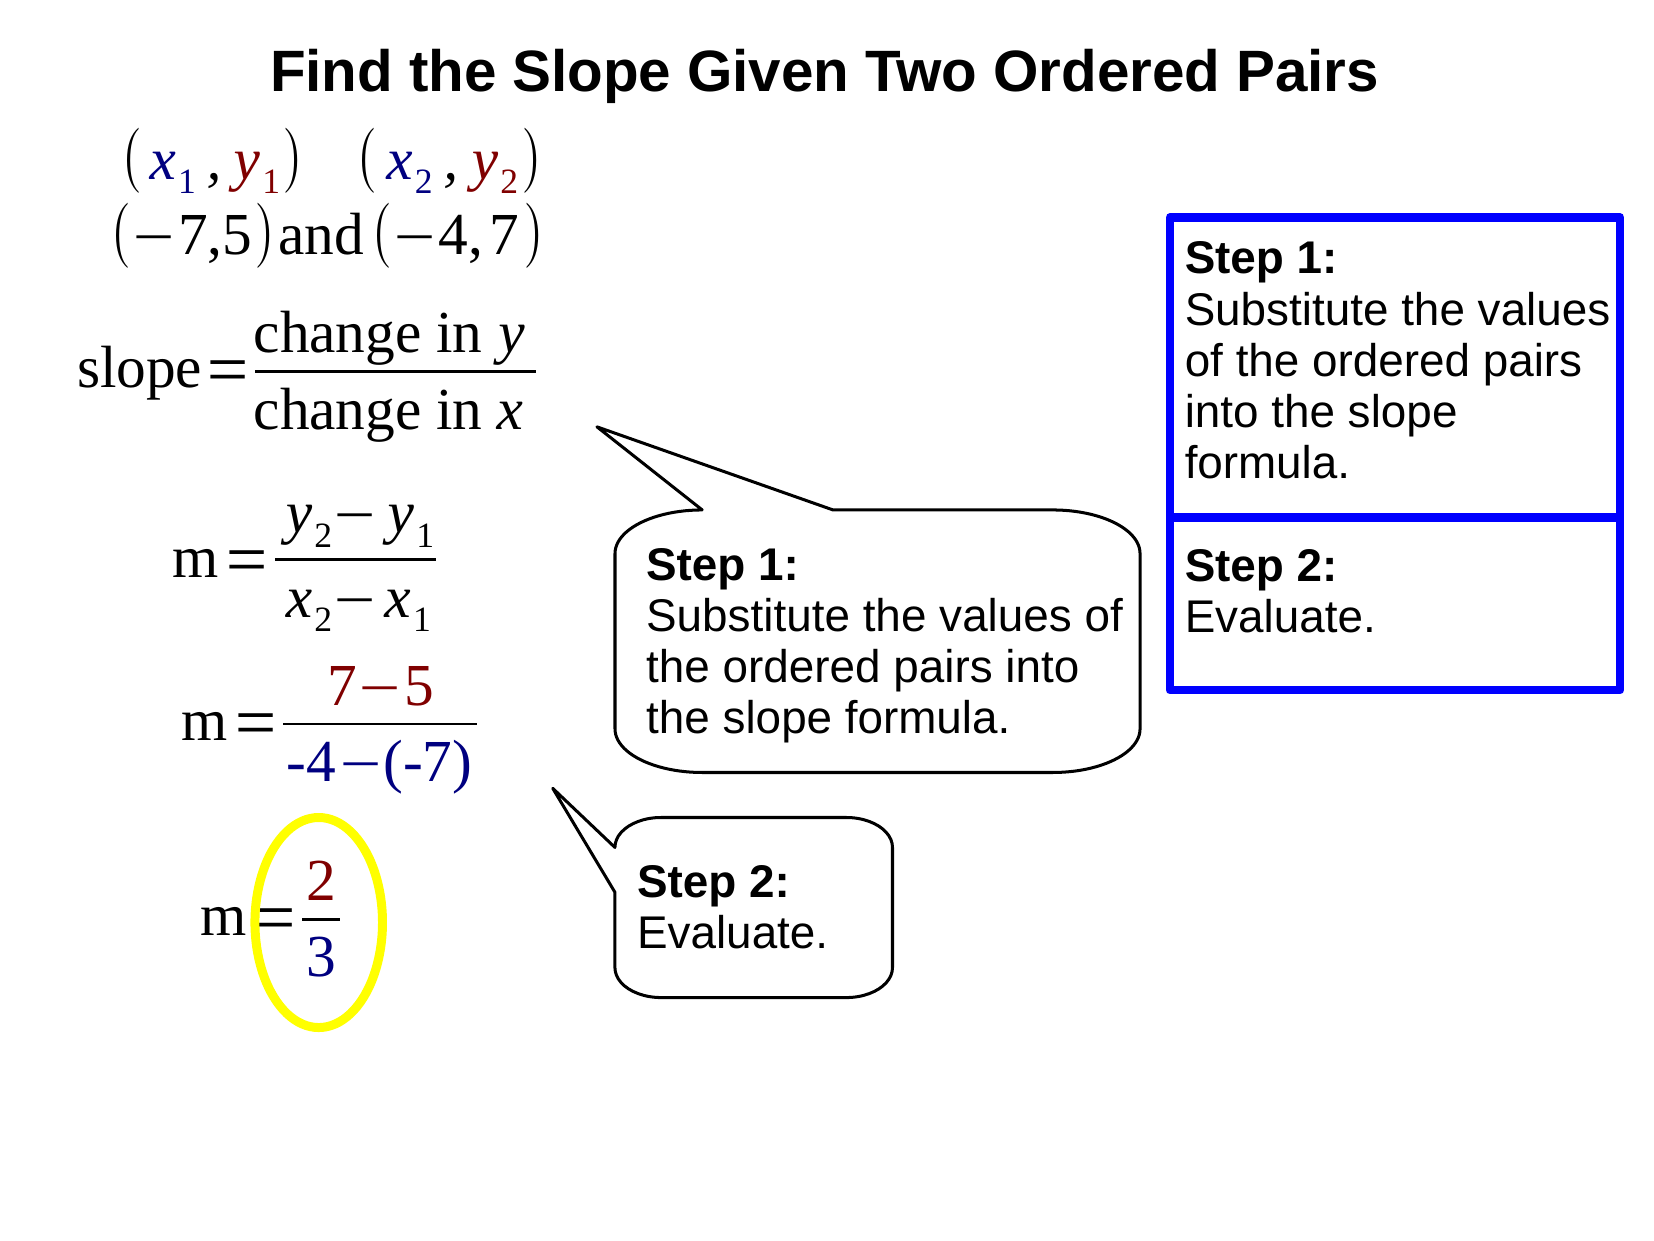

Find the Slope Given Two Ordered Pairs
Step 1:
Substitute the values of the ordered pairs into the slope formula.
Step 2:
Evaluate.
Step 1:
Substitute the values of
the ordered pairs into
the slope formula.
Step 2:
Evaluate.